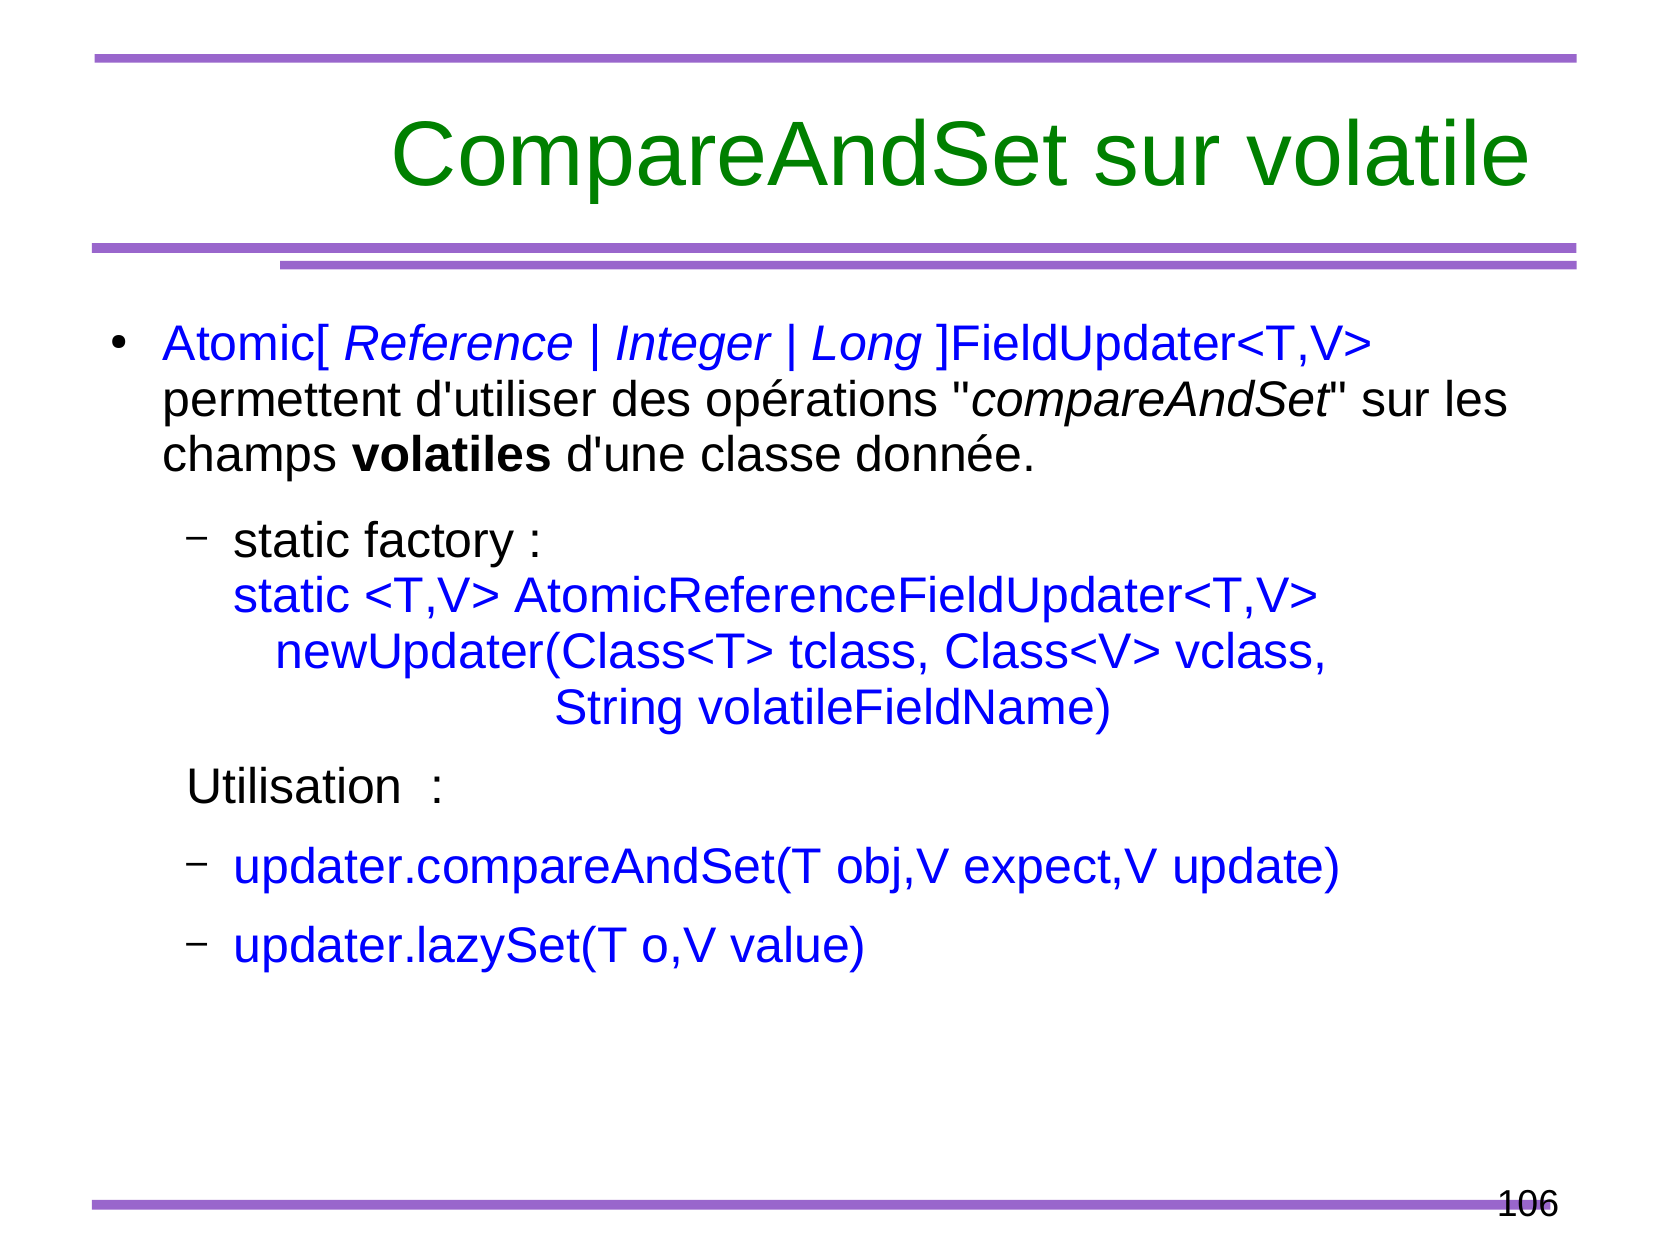

# CompareAndSet sur volatile
Atomic[ Reference | Integer | Long ]FieldUpdater<T,V> permettent d'utiliser des opérations "compareAndSet" sur les champs volatiles d'une classe donnée.
static factory :
static <T,V> AtomicReferenceFieldUpdater<T,V>
 newUpdater(Class<T> tclass, Class<V> vclass,
 String volatileFieldName)
Utilisation :
updater.compareAndSet(T obj,V expect,V update)
updater.lazySet(T o,V value)